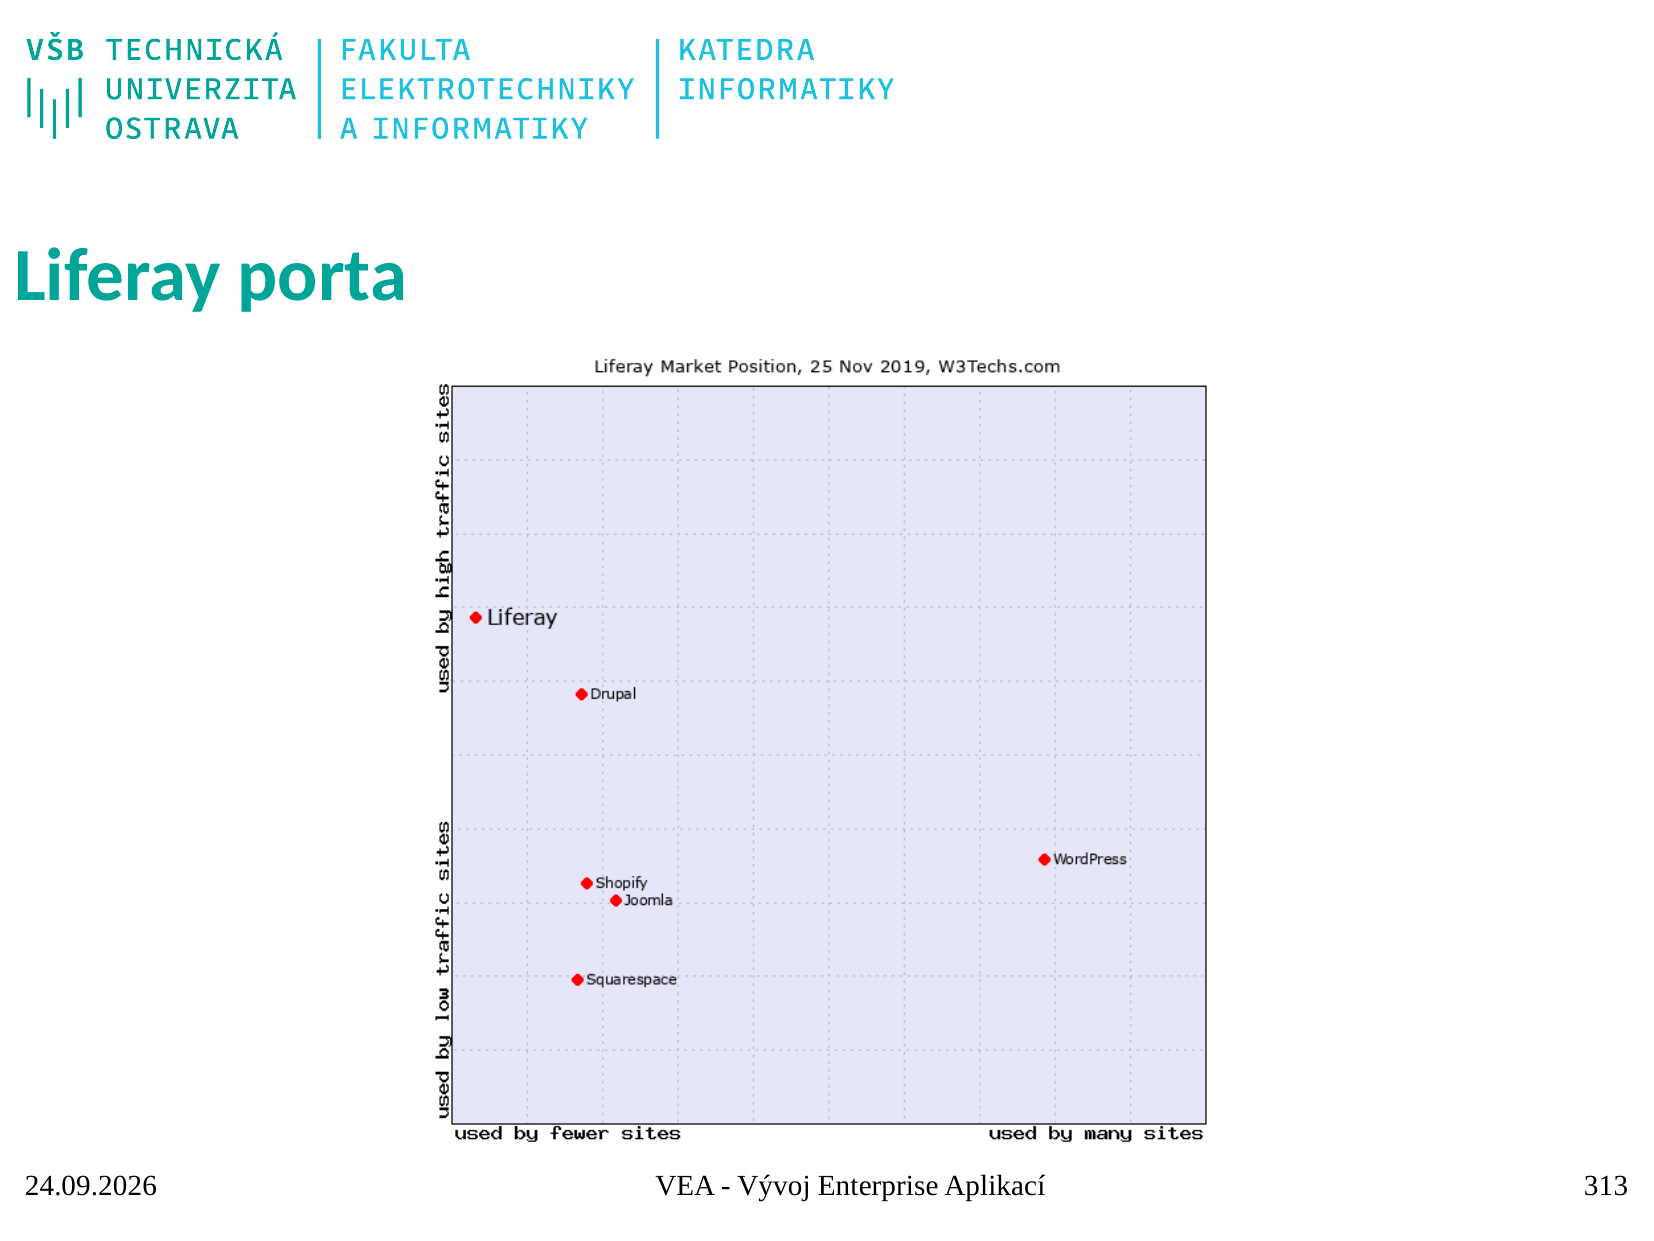

# Liferay porta
VEA - Vývoj Enterprise Aplikací
313